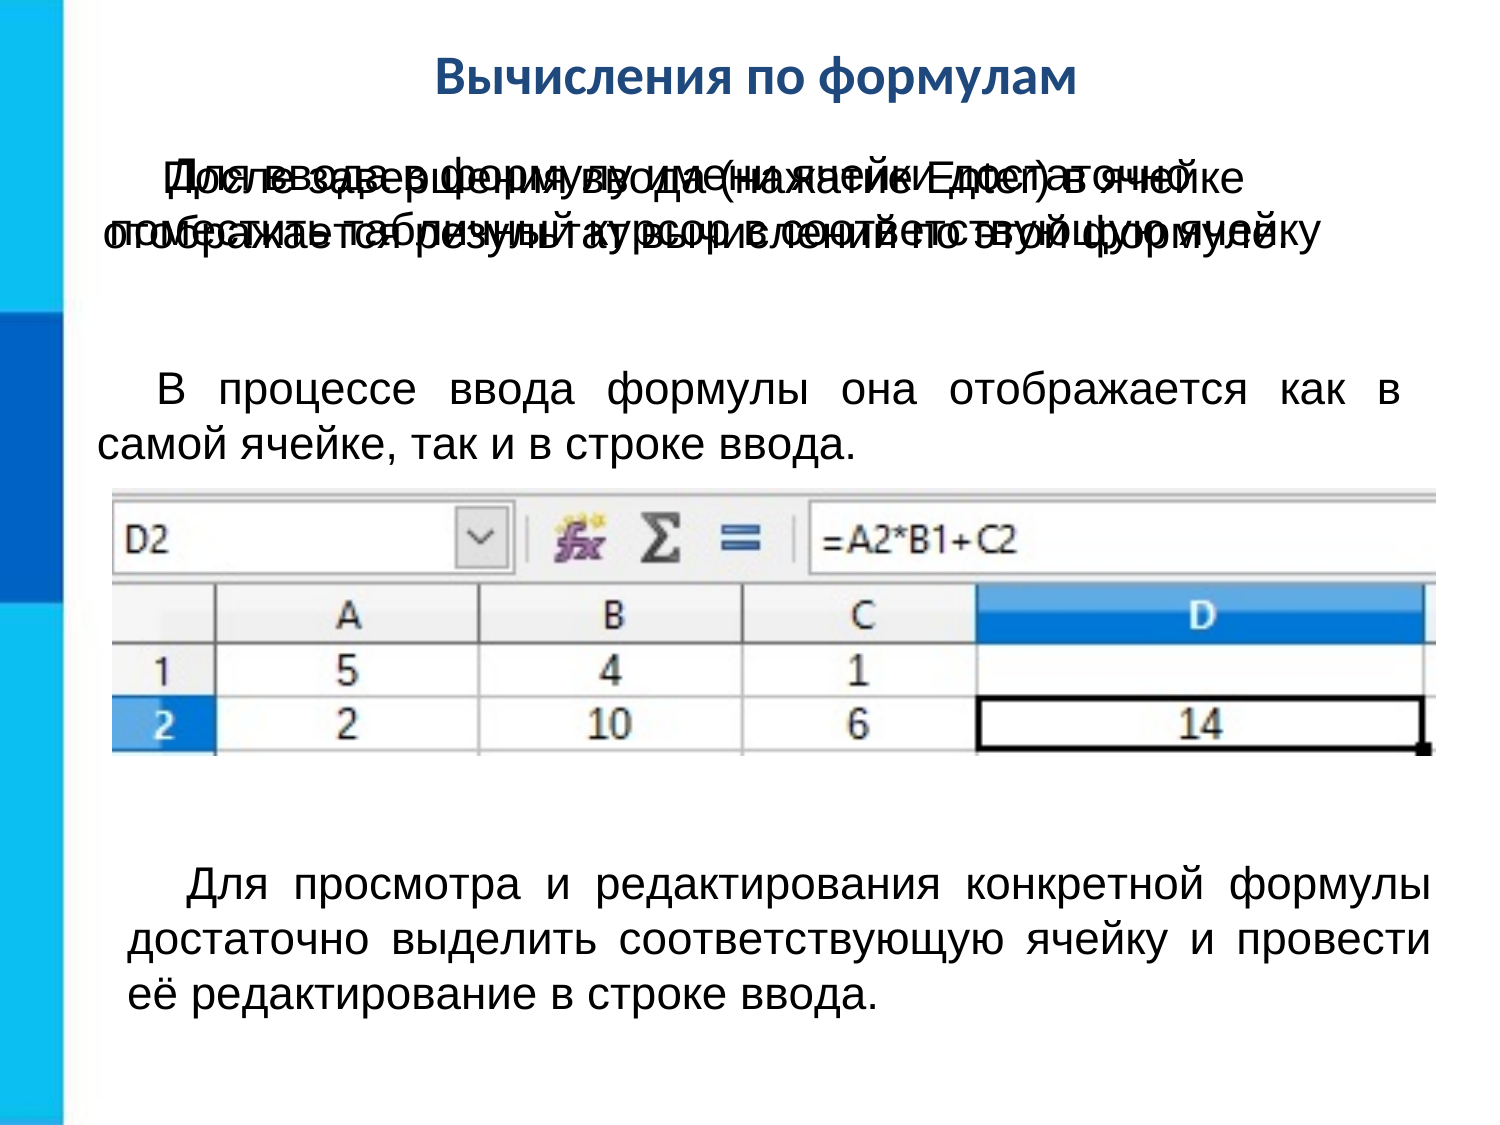

Вычисления по формулам
Для ввода в формулу имени ячейки достаточно поместить табличный курсор в соответствующую ячейку
После завершения ввода (нажатие Enter) в ячейке отображается результат вычислений по этой формуле.
В процессе ввода формулы она отображается как в самой ячейке, так и в строке ввода.
Для просмотра и редактирования конкретной формулы достаточно выделить соответствующую ячейку и провести её редактирование в строке ввода.